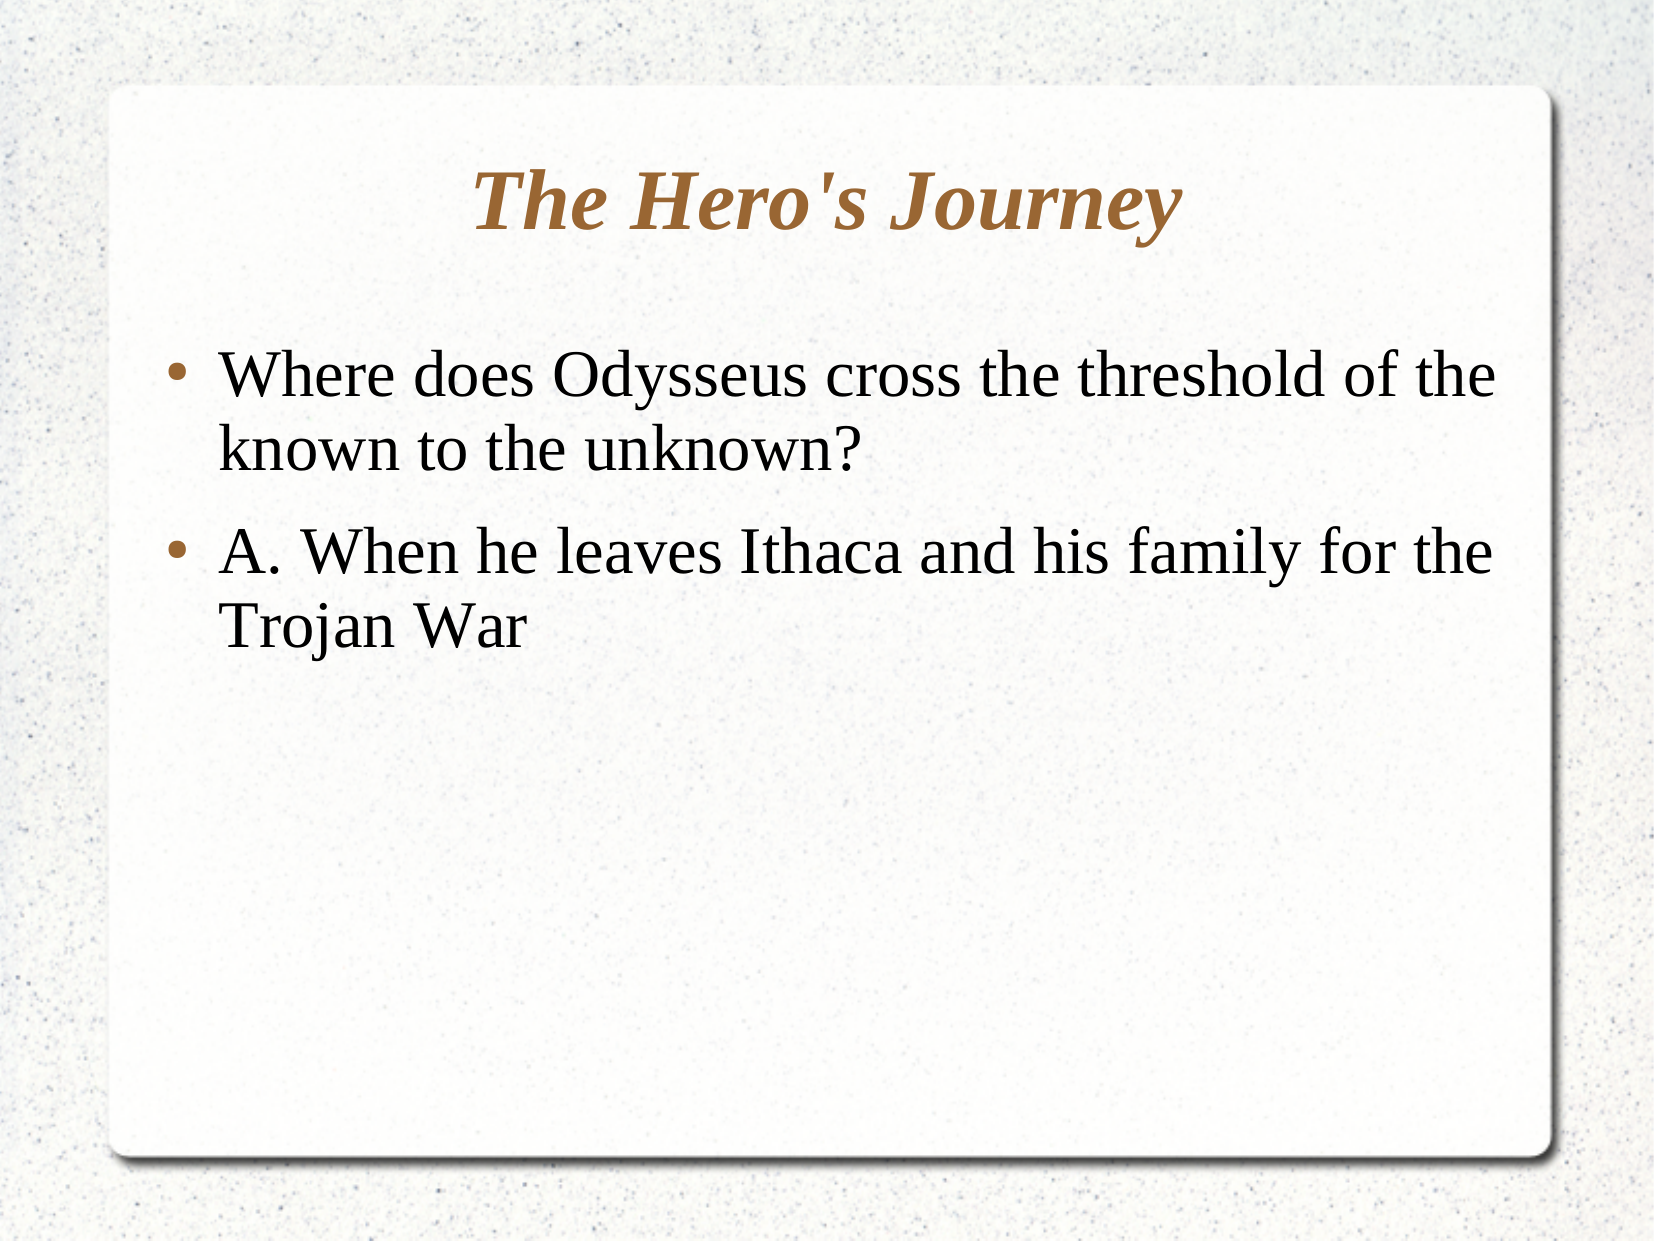

# The Hero's Journey
Where does Odysseus cross the threshold of the known to the unknown?
A. When he leaves Ithaca and his family for the Trojan War